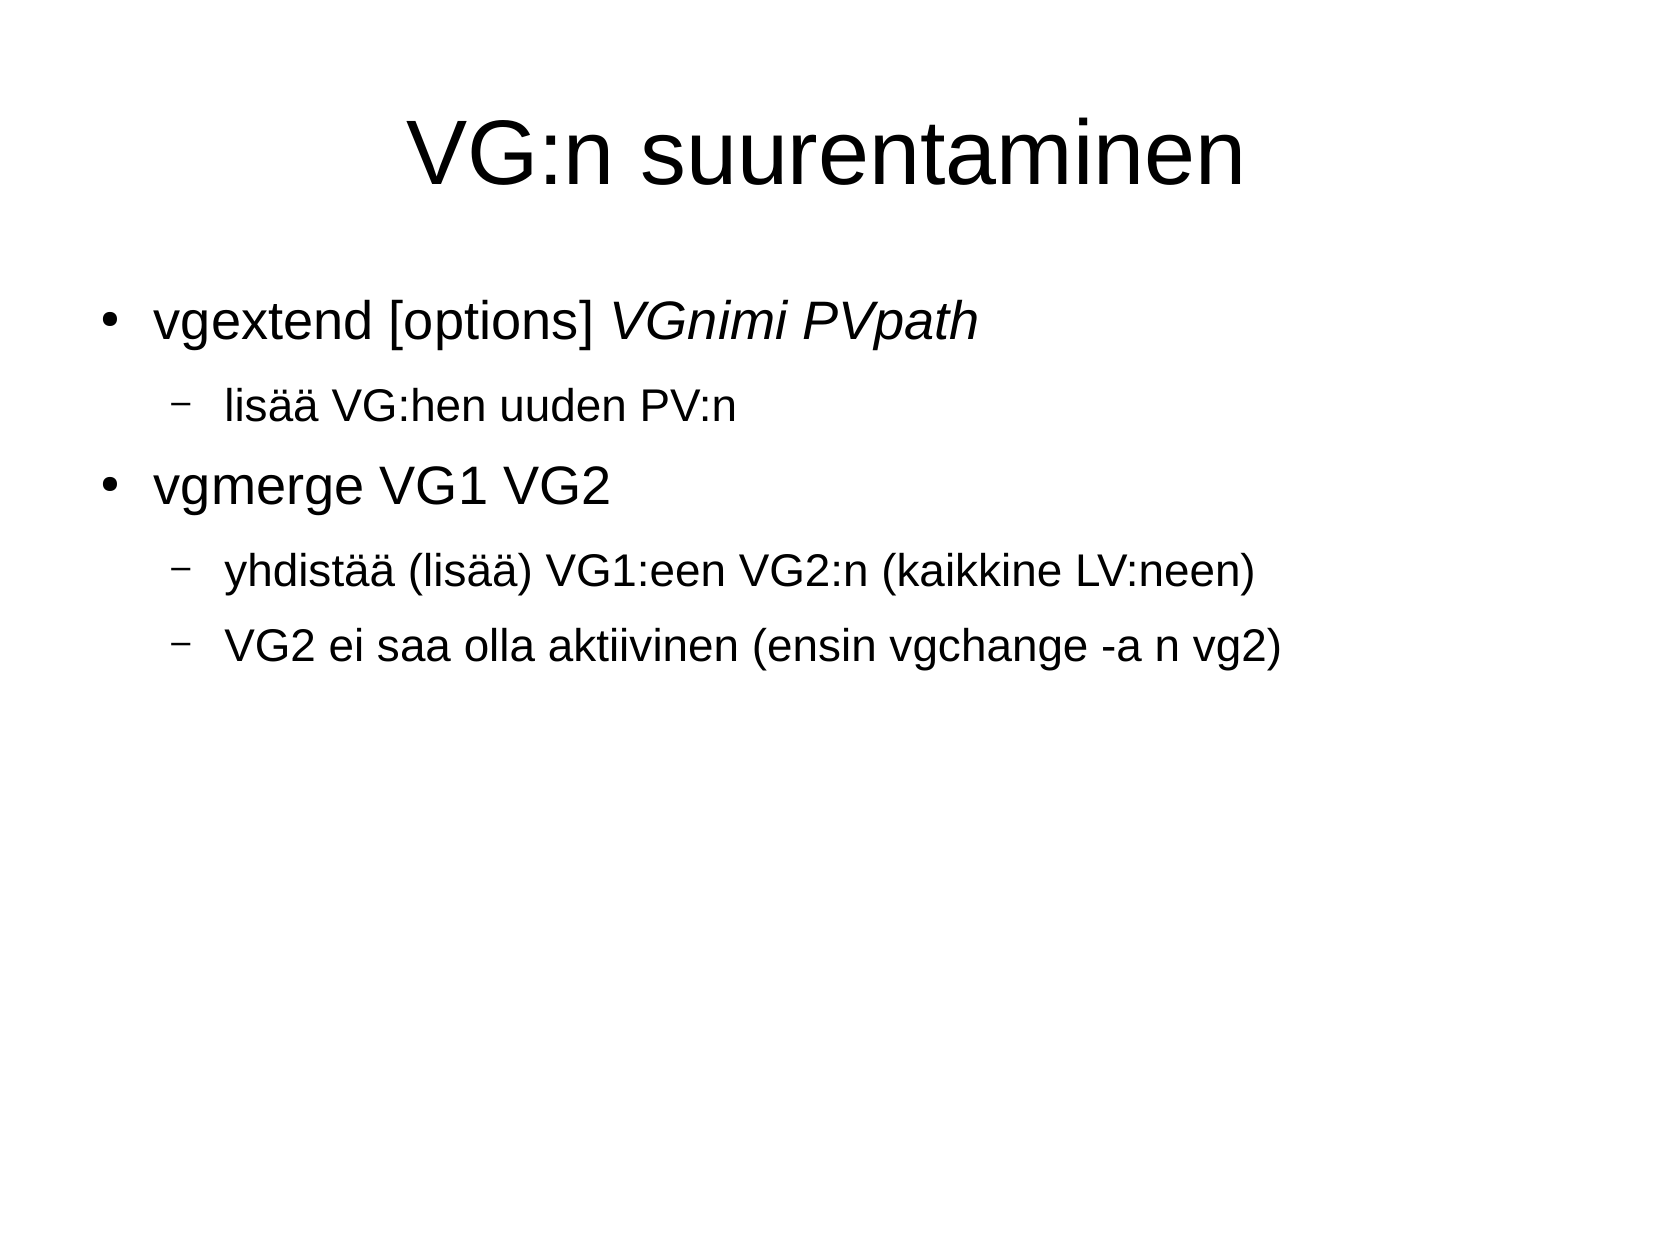

# VG:n suurentaminen
vgextend [options] VGnimi PVpath
lisää VG:hen uuden PV:n
vgmerge VG1 VG2
yhdistää (lisää) VG1:een VG2:n (kaikkine LV:neen)
VG2 ei saa olla aktiivinen (ensin vgchange -a n vg2)